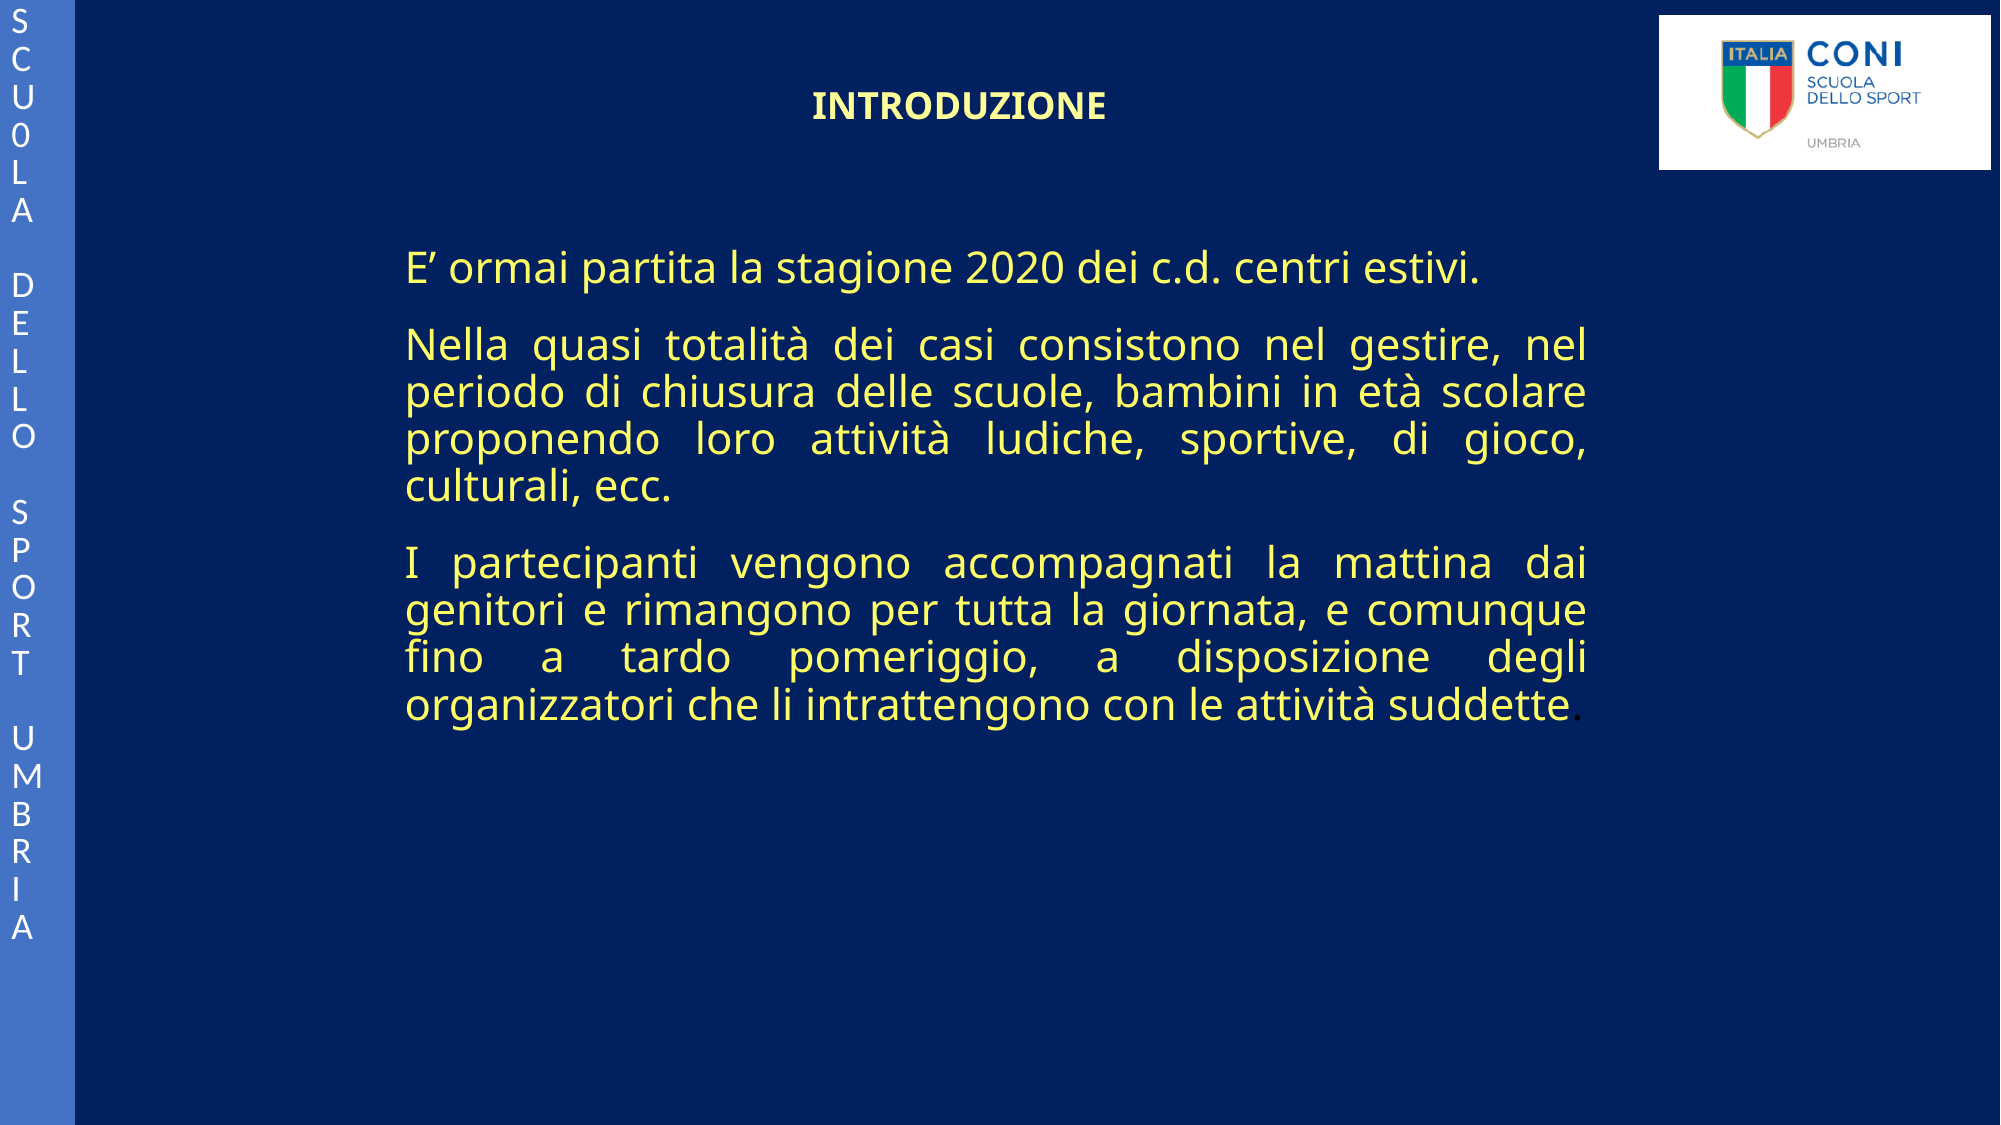

| S C U  0 L A D E L L O S P O R T U M B R I A |
| --- |
# INTRODUZIONE
E’ ormai partita la stagione 2020 dei c.d. centri estivi.
Nella quasi totalità dei casi consistono nel gestire, nel periodo di chiusura delle scuole, bambini in età scolare proponendo loro attività ludiche, sportive, di gioco, culturali, ecc.
I partecipanti vengono accompagnati la mattina dai genitori e rimangono per tutta la giornata, e comunque fino a tardo pomeriggio, a disposizione degli organizzatori che li intrattengono con le attività suddette.